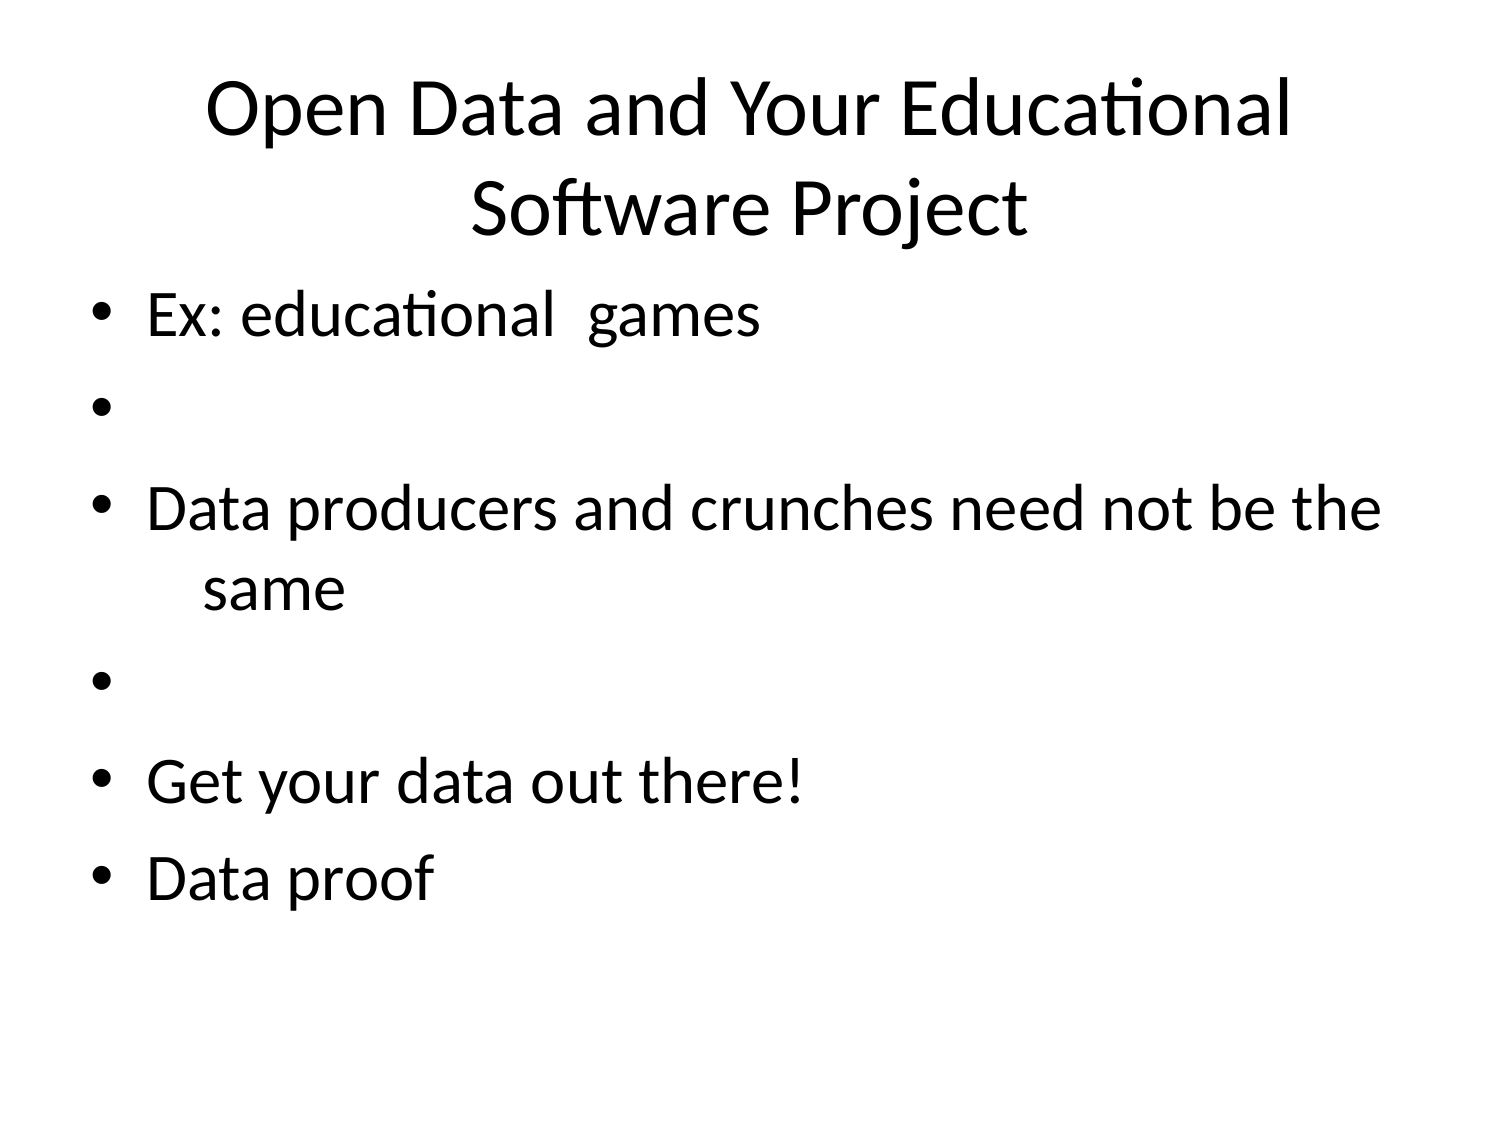

# Open Data and Your Educational Software Project
Ex: educational games
Data producers and crunches need not be the same
Get your data out there!
Data proof